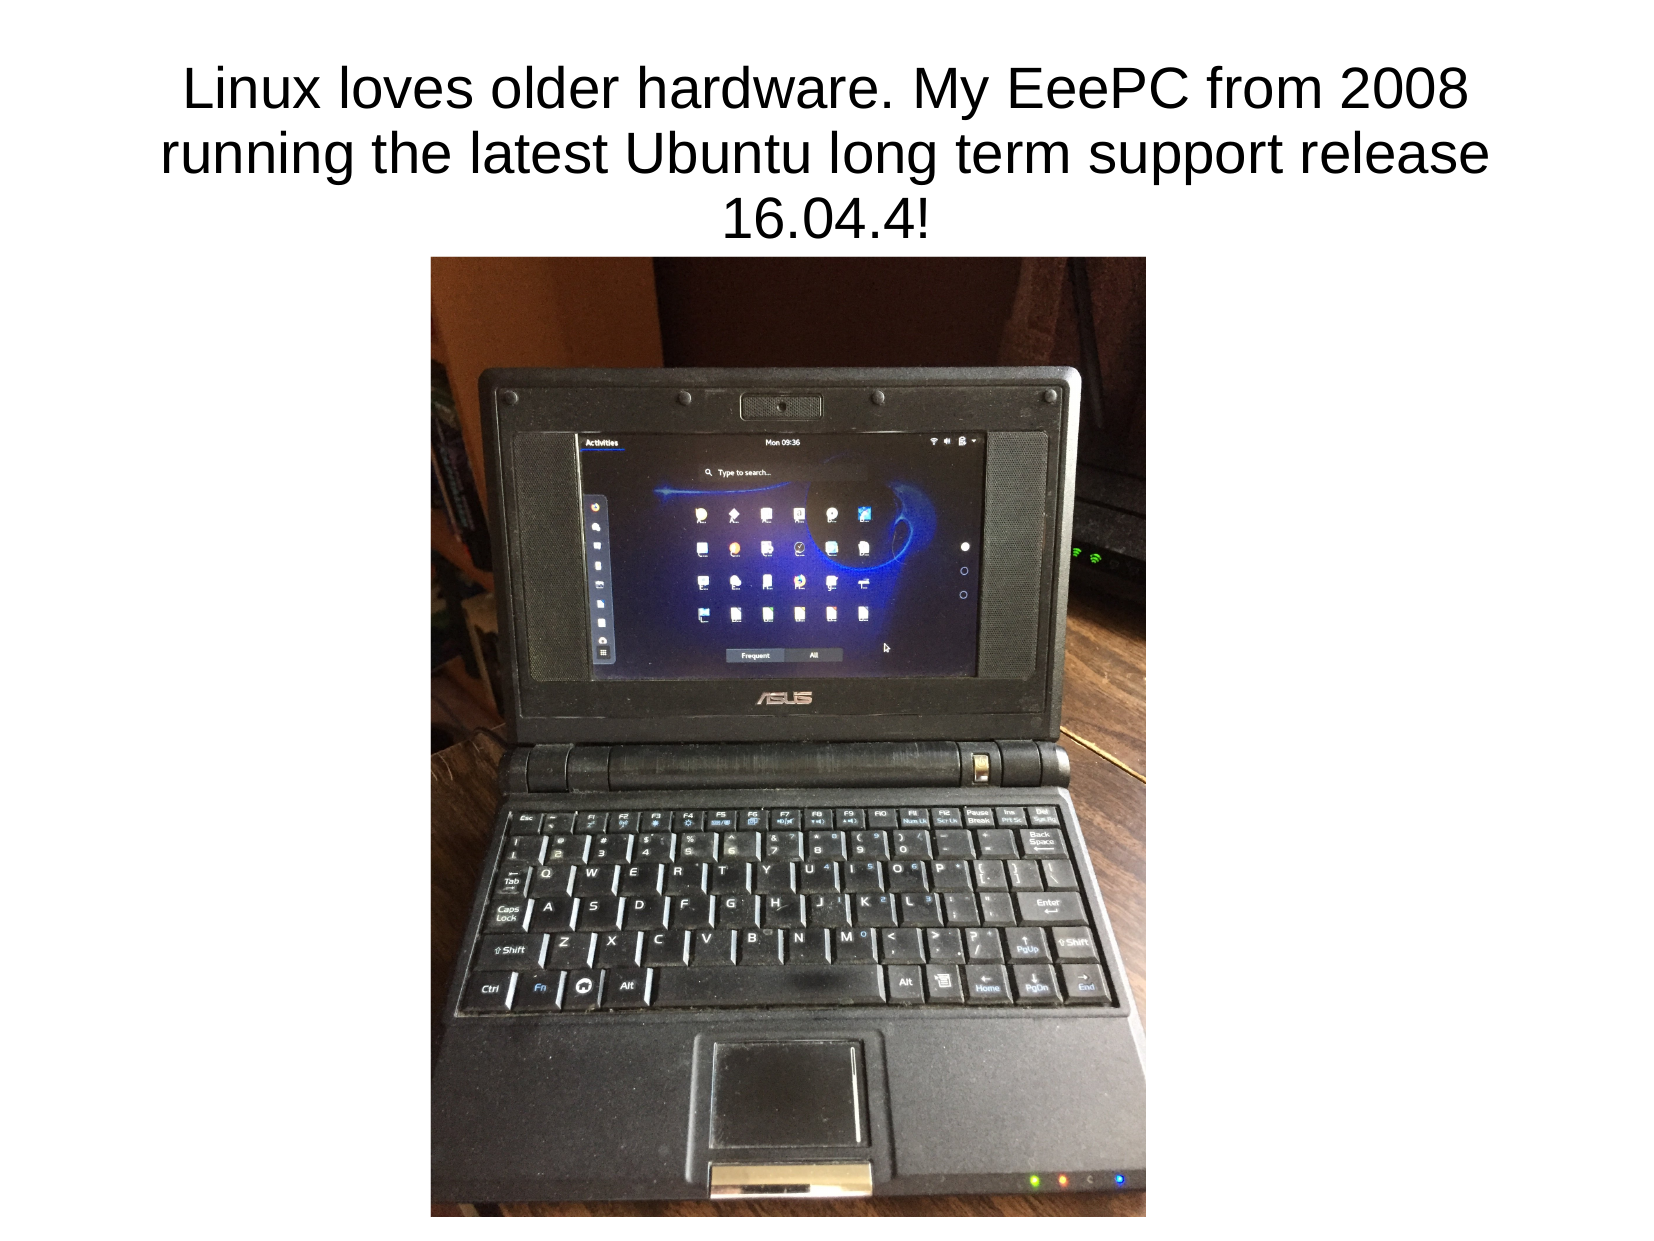

# Linux loves older hardware. My EeePC from 2008 running the latest Ubuntu long term support release 16.04.4!